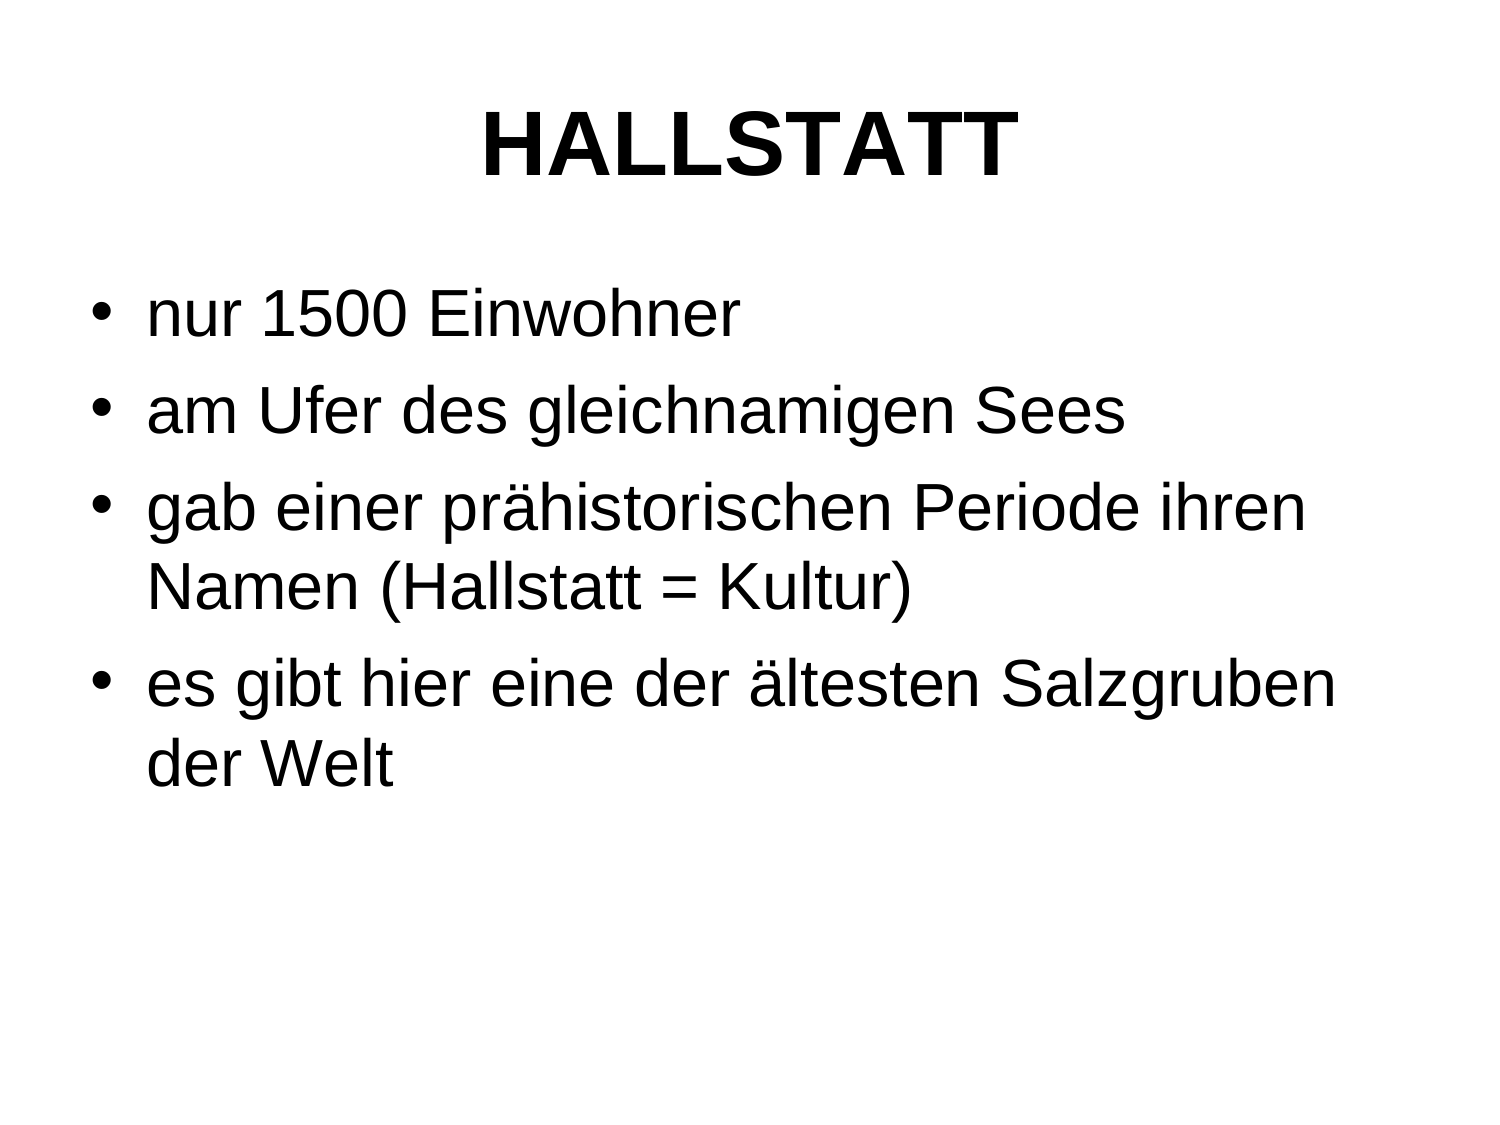

# HALLSTATT
nur 1500 Einwohner
am Ufer des gleichnamigen Sees
gab einer prähistorischen Periode ihren Namen (Hallstatt = Kultur)
es gibt hier eine der ältesten Salzgruben der Welt